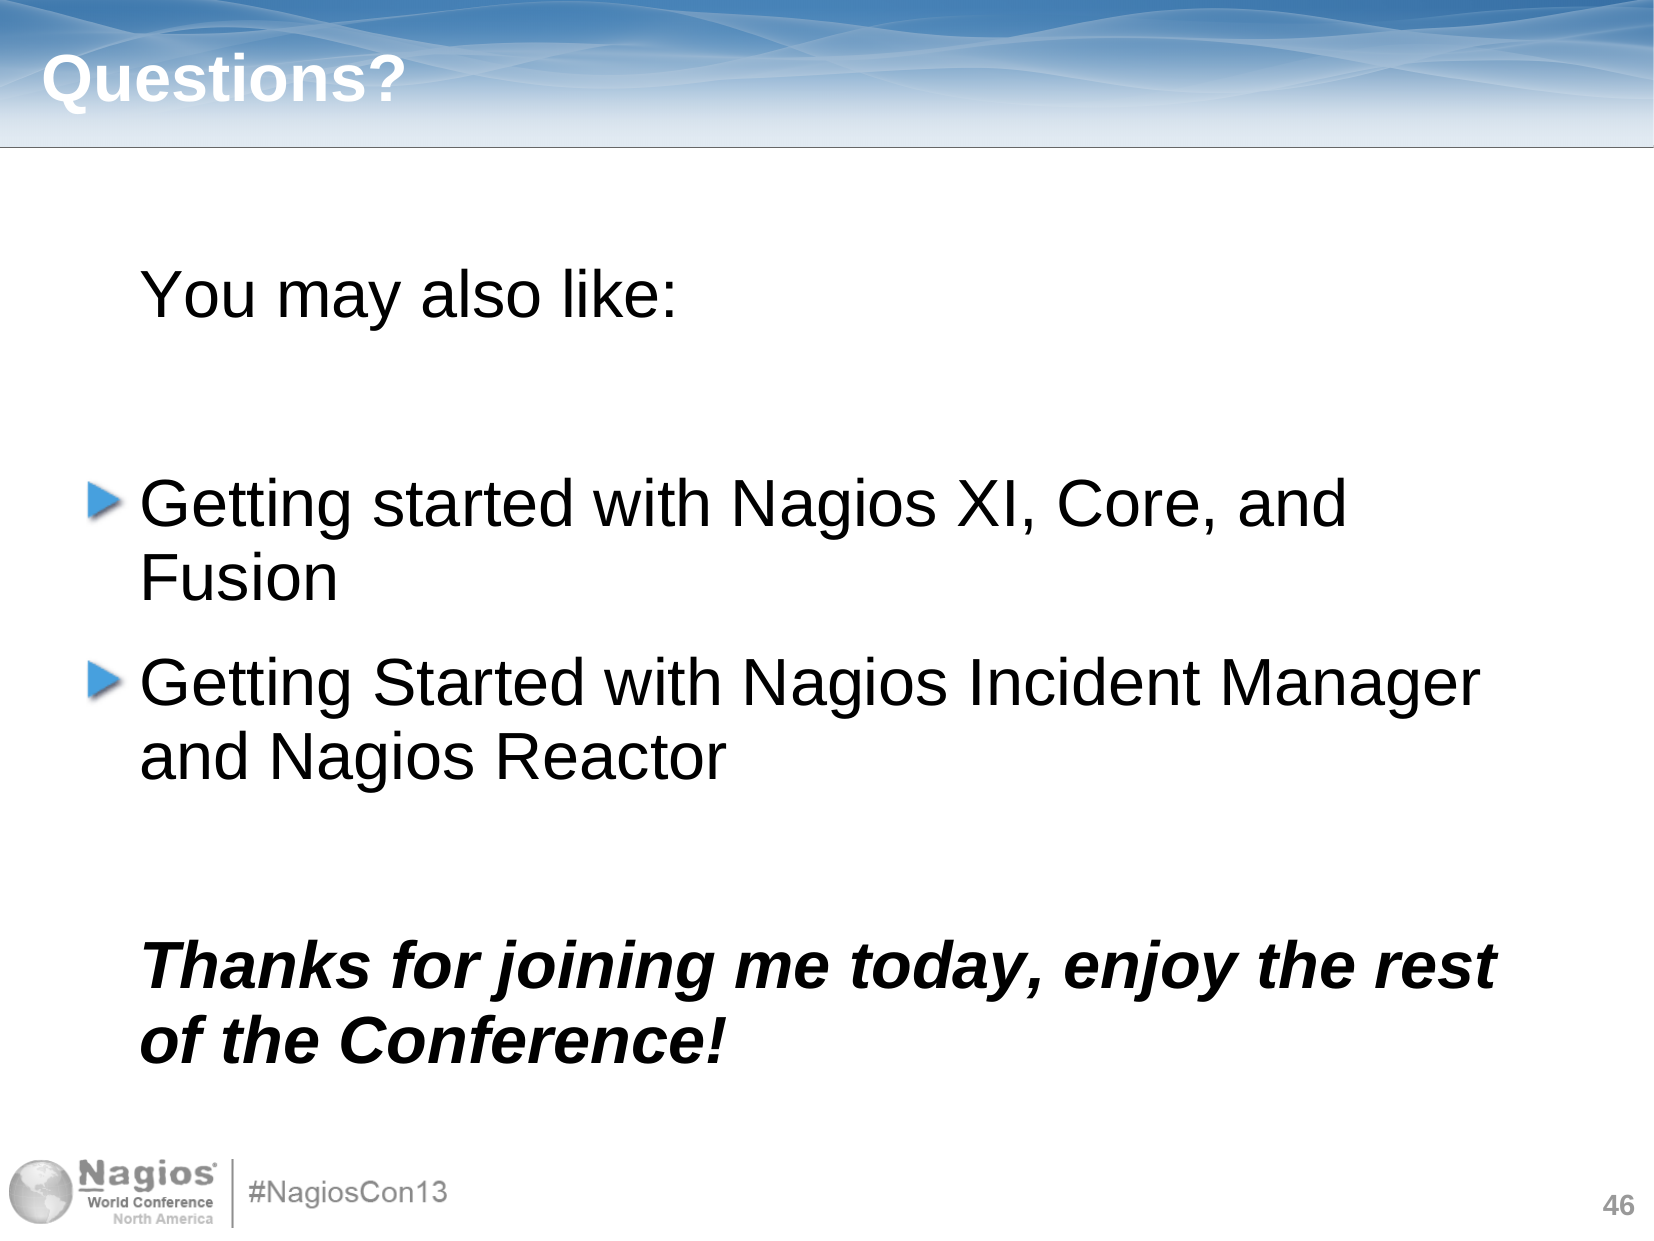

# Questions?
You may also like:
Getting started with Nagios XI, Core, and Fusion
Getting Started with Nagios Incident Manager and Nagios Reactor
Thanks for joining me today, enjoy the rest of the Conference!
46